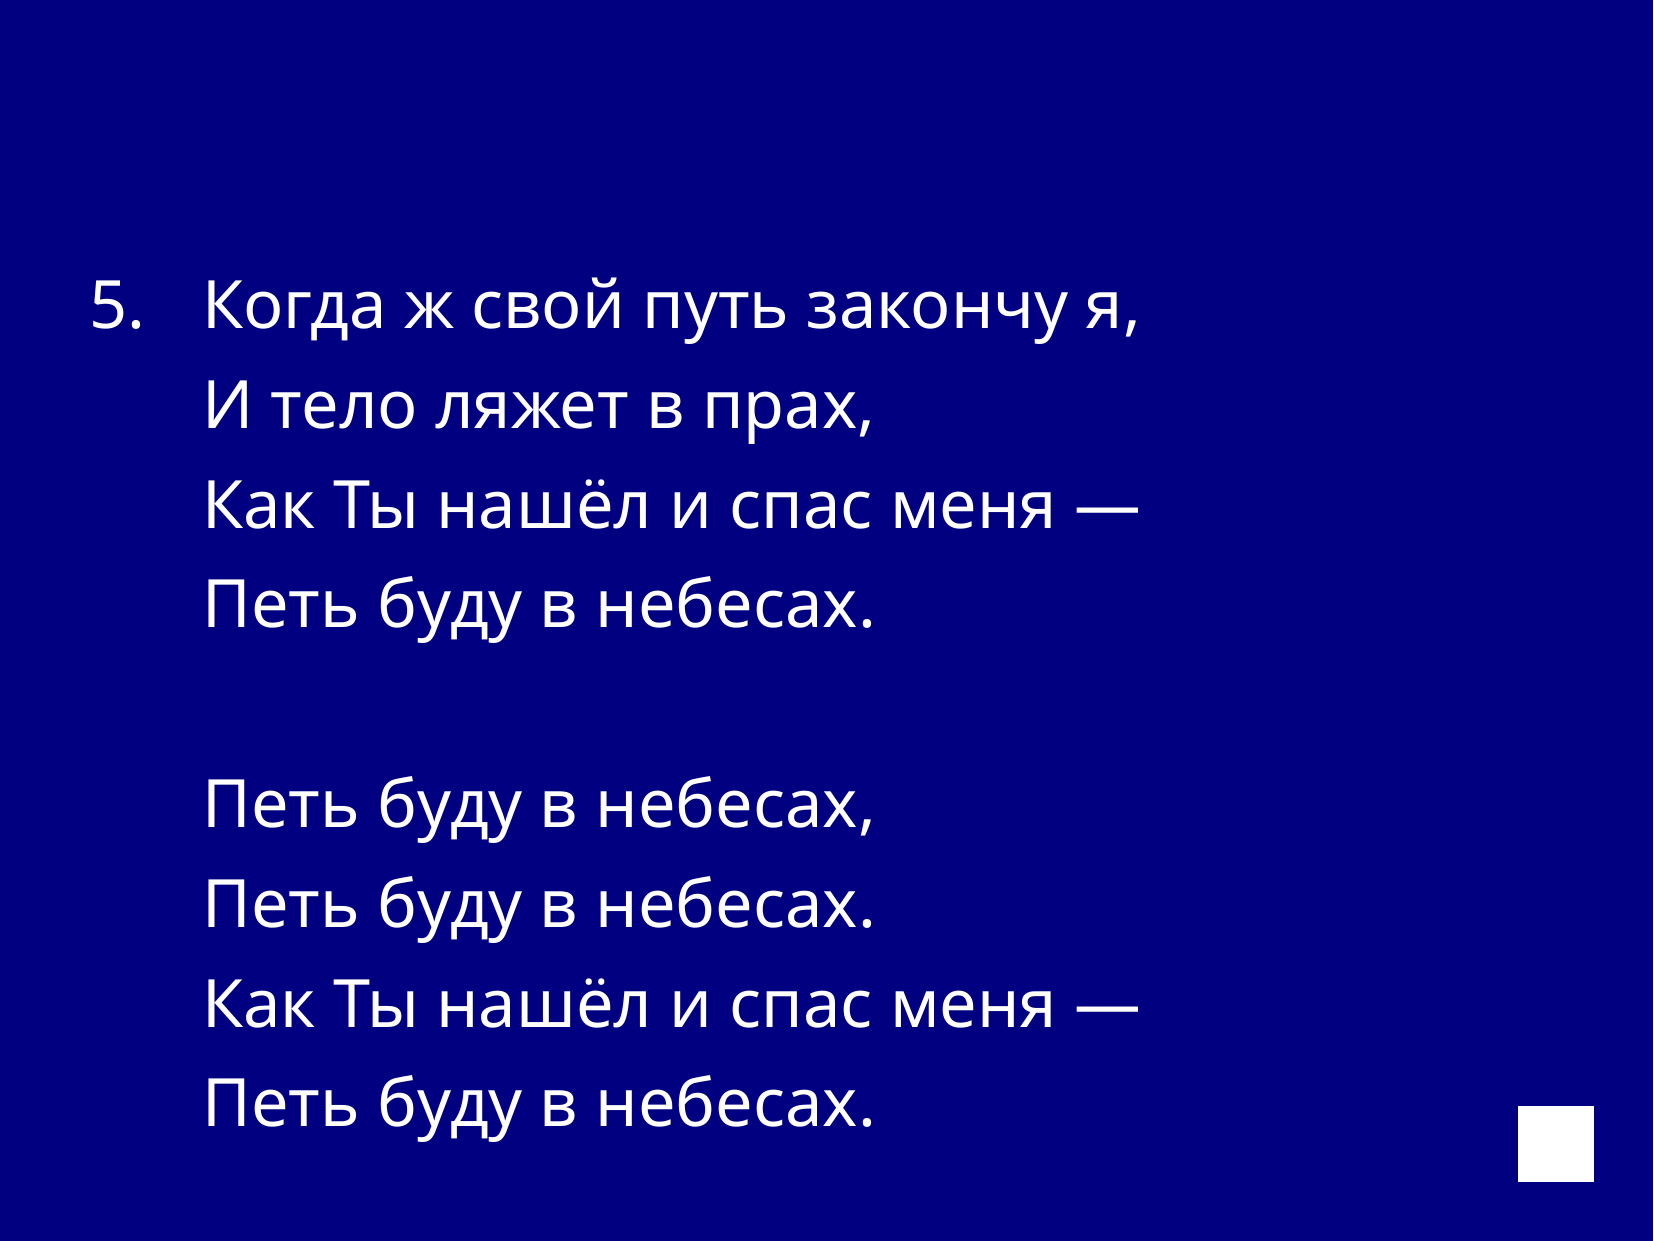

5.	Когда ж свой путь закончу я,
	И тело ляжет в прах,
	Как Ты нашёл и спас меня —
	Петь буду в небесах.
	Петь буду в небесах,
	Петь буду в небесах.
	Как Ты нашёл и спас меня —
	Петь буду в небесах.